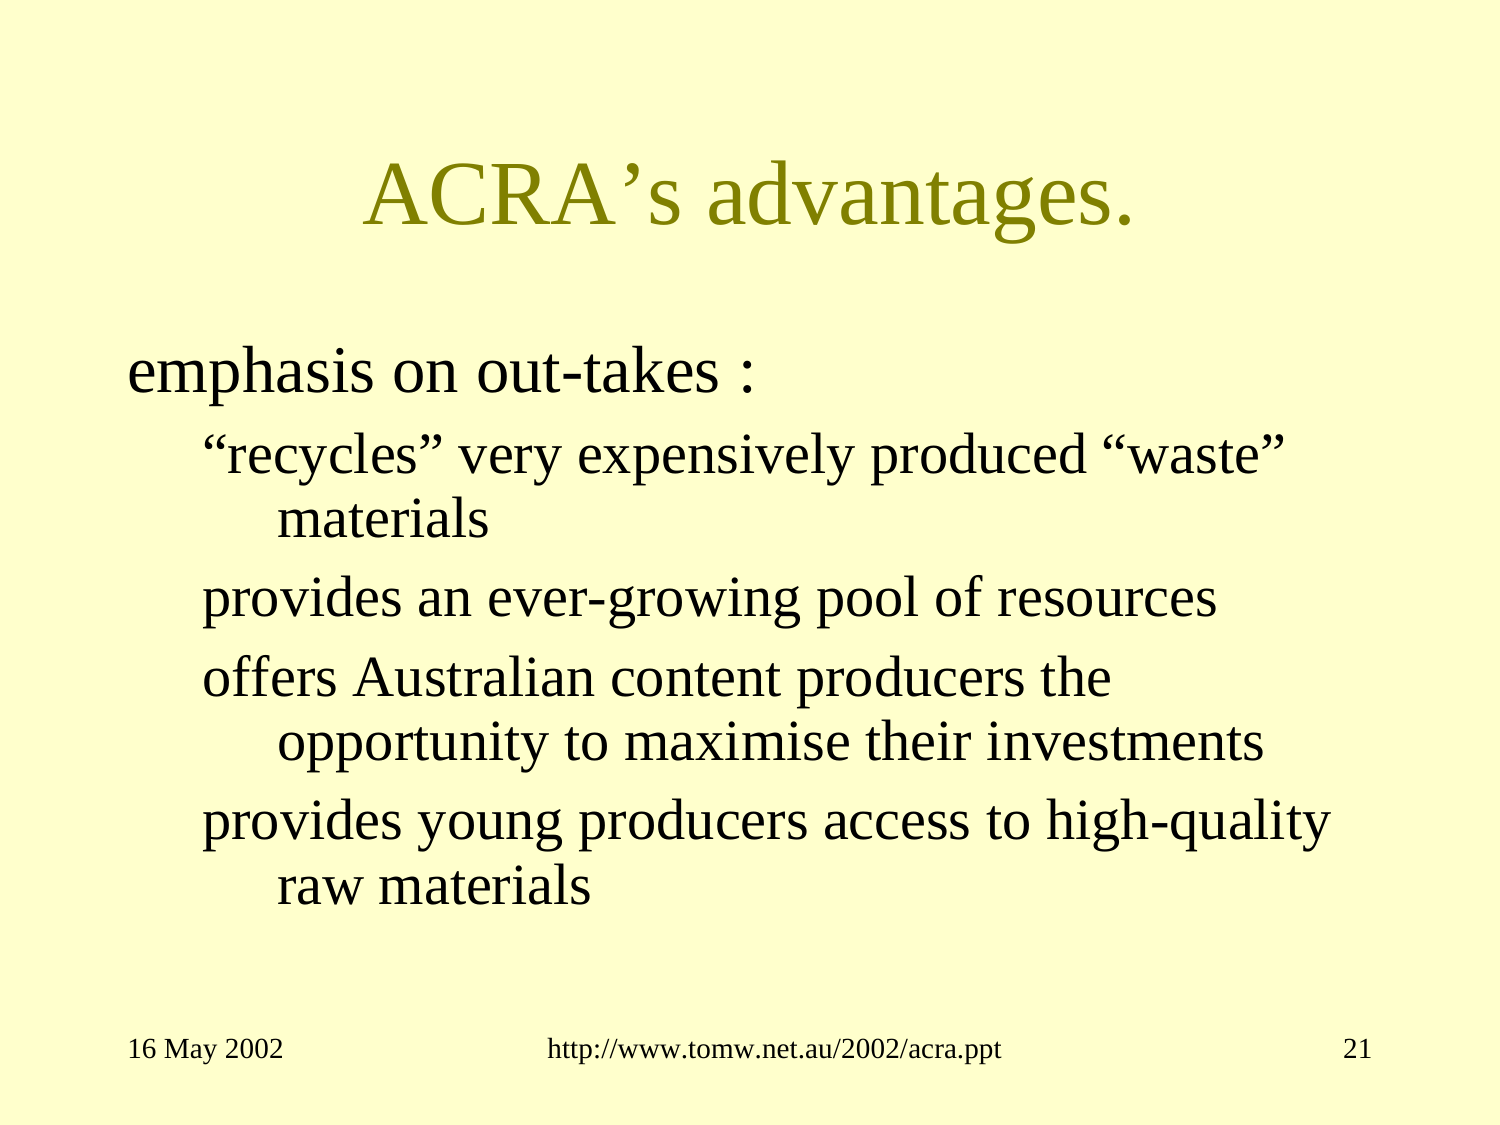

# ACRA’s advantages.
emphasis on out-takes :
“recycles” very expensively produced “waste” materials
provides an ever-growing pool of resources
offers Australian content producers the opportunity to maximise their investments
provides young producers access to high-quality raw materials
16 May 2002
http://www.tomw.net.au/2002/acra.ppt
21